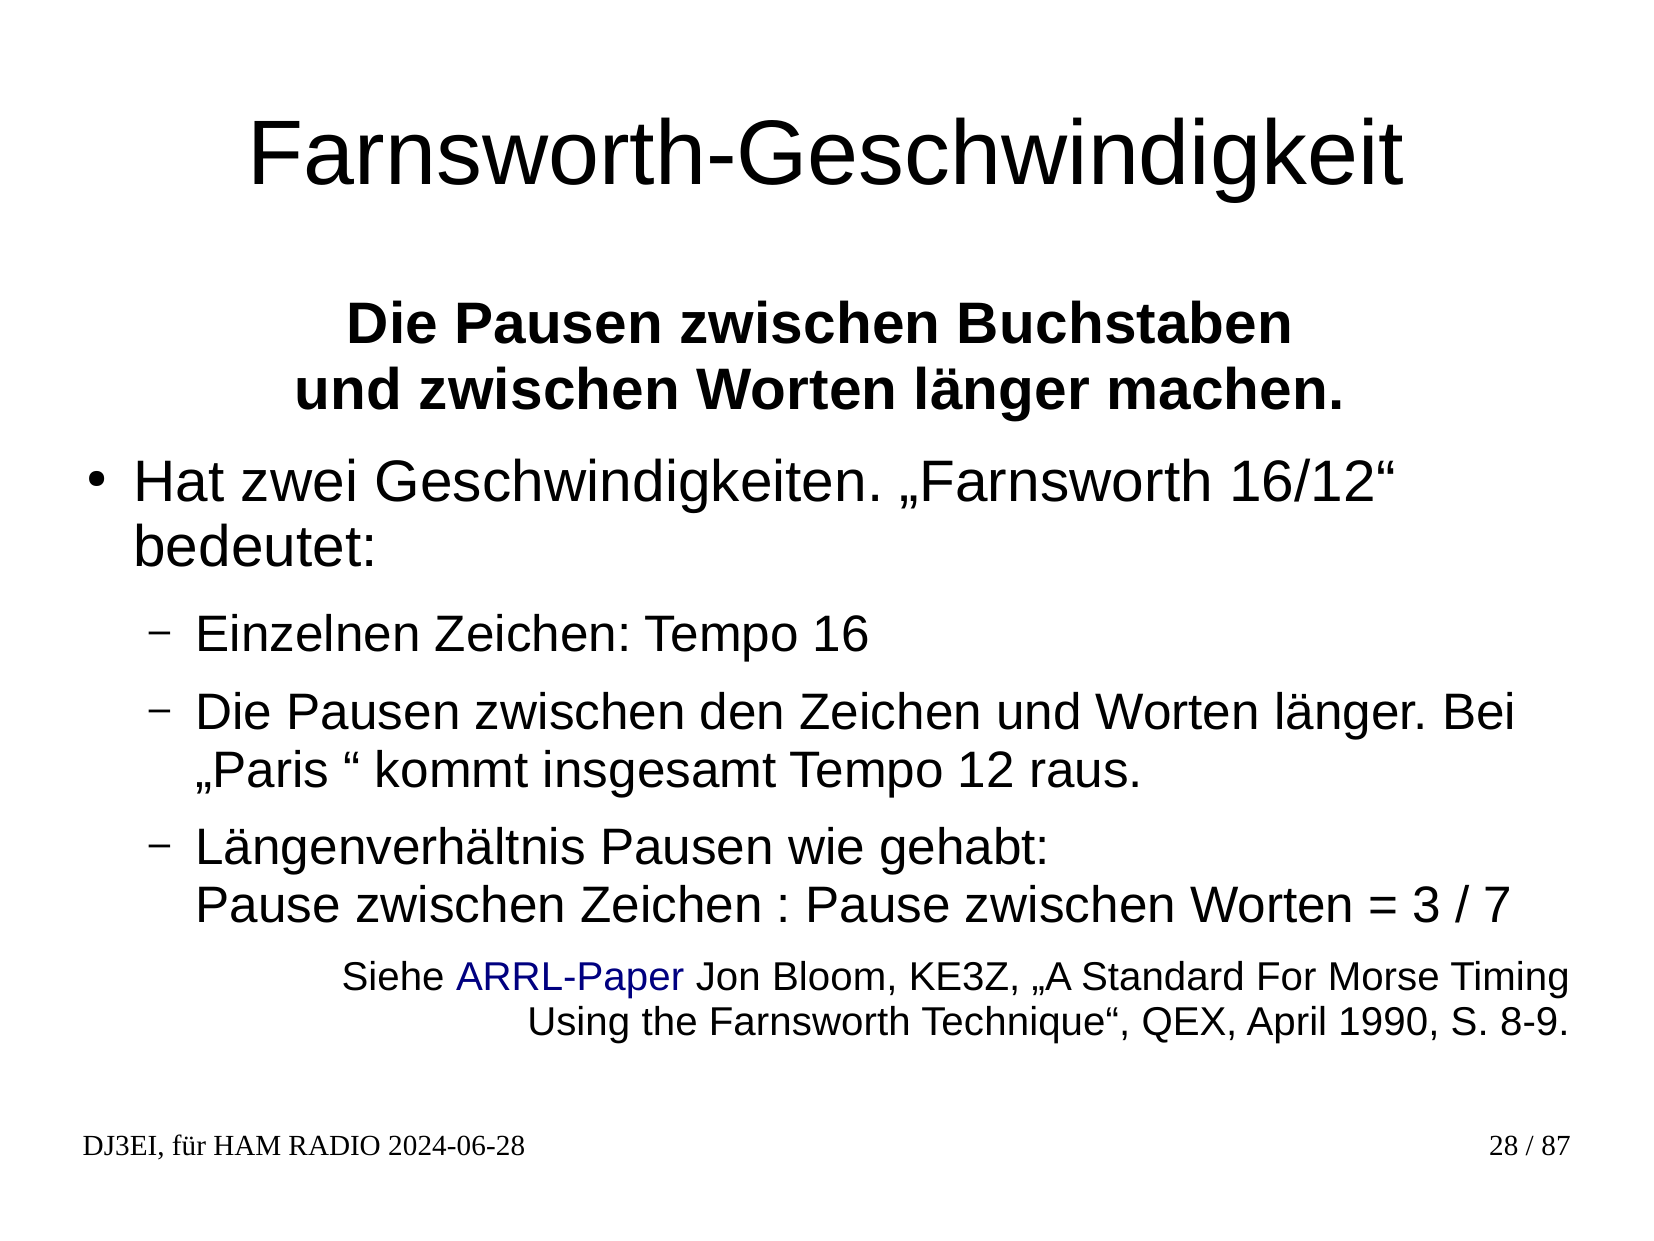

# Farnsworth-Geschwindigkeit
Die Pausen zwischen Buchstaben
und zwischen Worten länger machen.
Hat zwei Geschwindigkeiten. „Farnsworth 16/12“ bedeutet:
Einzelnen Zeichen: Tempo 16
Die Pausen zwischen den Zeichen und Worten länger. Bei „Paris “ kommt insgesamt Tempo 12 raus.
Längenverhältnis Pausen wie gehabt:
Pause zwischen Zeichen : Pause zwischen Worten = 3 / 7
Siehe ARRL-Paper Jon Bloom, KE3Z, „A Standard For Morse Timing
Using the Farnsworth Technique“, QEX, April 1990, S. 8-9.
28